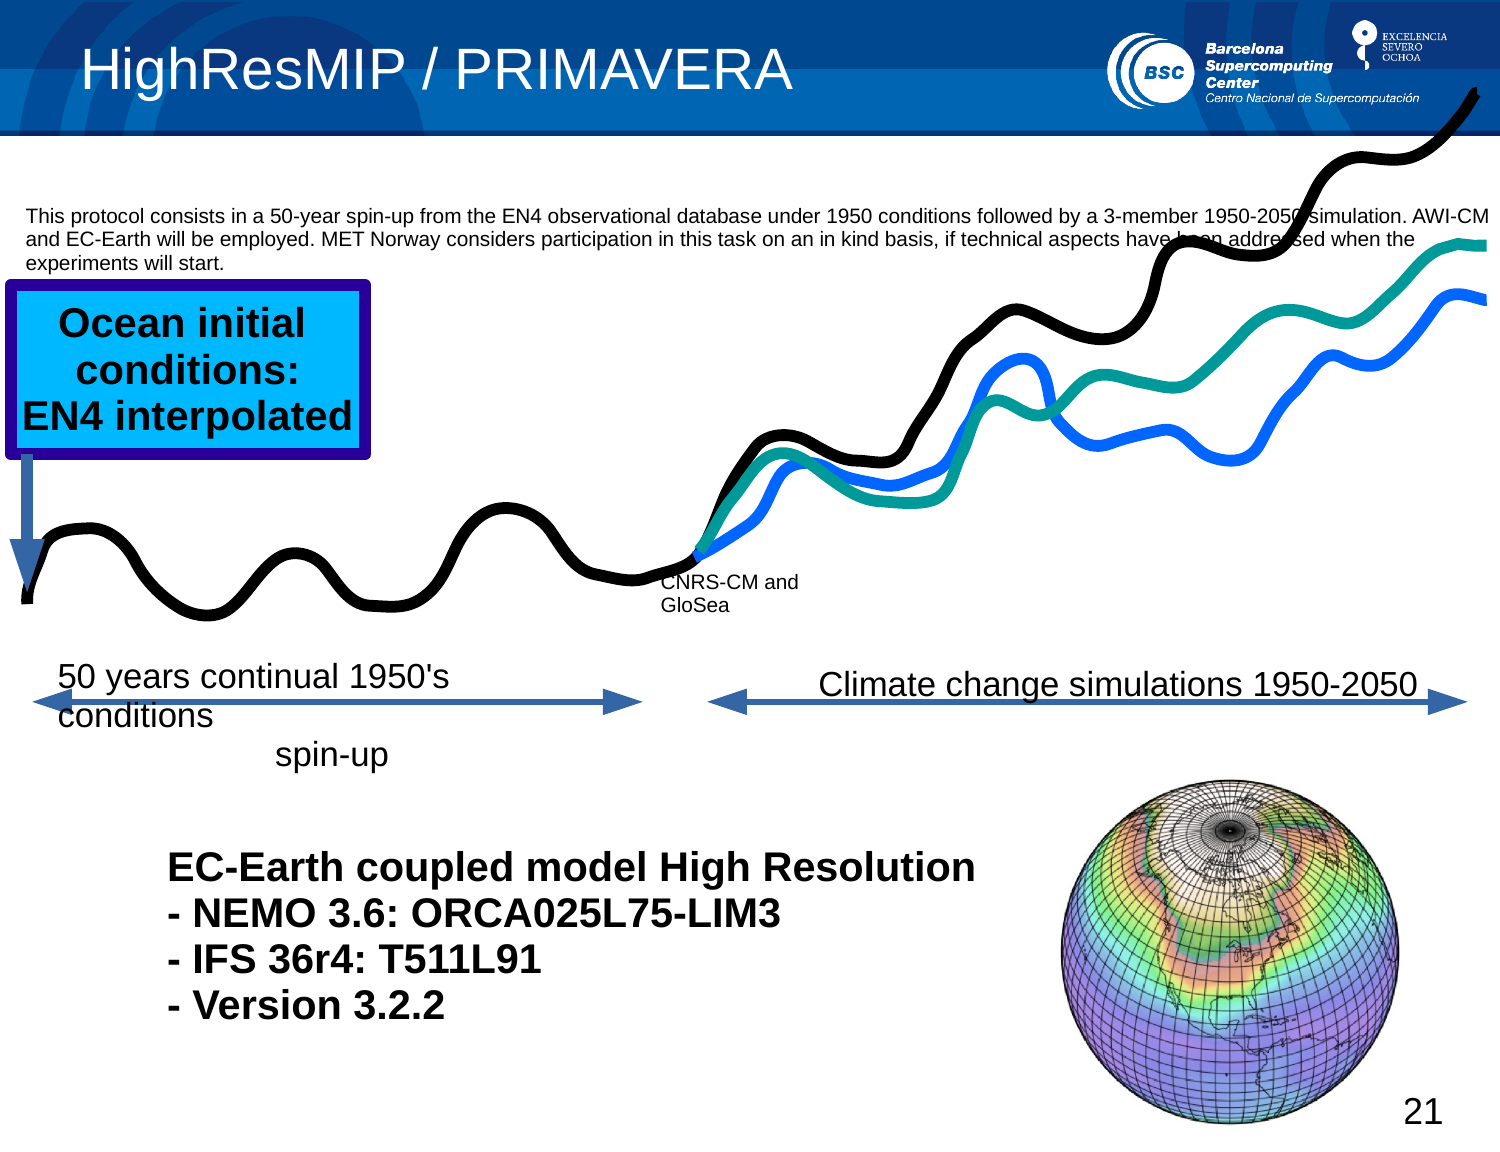

# HighResMIP / PRIMAVERA
This protocol consists in a 50-year spin-up from the EN4 observational database under 1950 conditions followed by a 3-member 1950-2050 simulation. AWI-CM and EC-Earth will be employed. MET Norway considers participation in this task on an in kind basis, if technical aspects have been addressed when the experiments will start.
Ocean initial
conditions:
EN4 interpolated
CNRS-CM and GloSea
50 years continual 1950's conditions
spin-up
Climate change simulations 1950-2050
EC-Earth coupled model High Resolution
- NEMO 3.6: ORCA025L75-LIM3
- IFS 36r4: T511L91
- Version 3.2.2